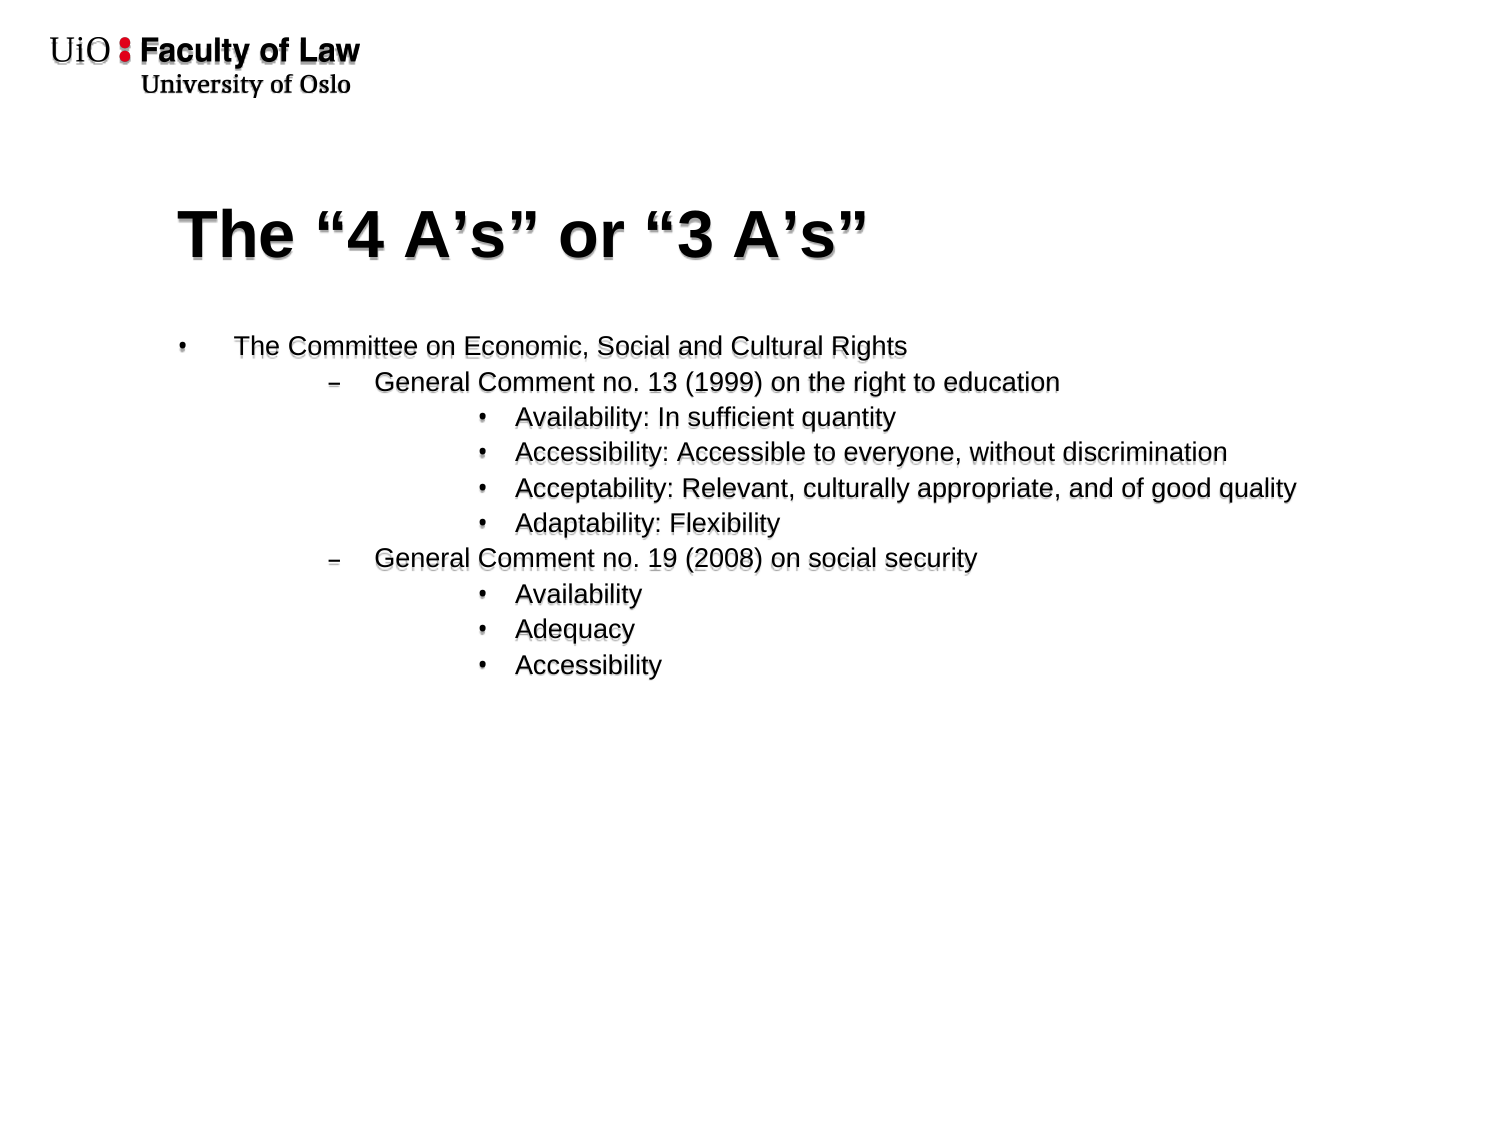

# The “4 A’s” or “3 A’s”
The Committee on Economic, Social and Cultural Rights
General Comment no. 13 (1999) on the right to education
Availability: In sufficient quantity
Accessibility: Accessible to everyone, without discrimination
Acceptability: Relevant, culturally appropriate, and of good quality
Adaptability: Flexibility
General Comment no. 19 (2008) on social security
Availability
Adequacy
Accessibility